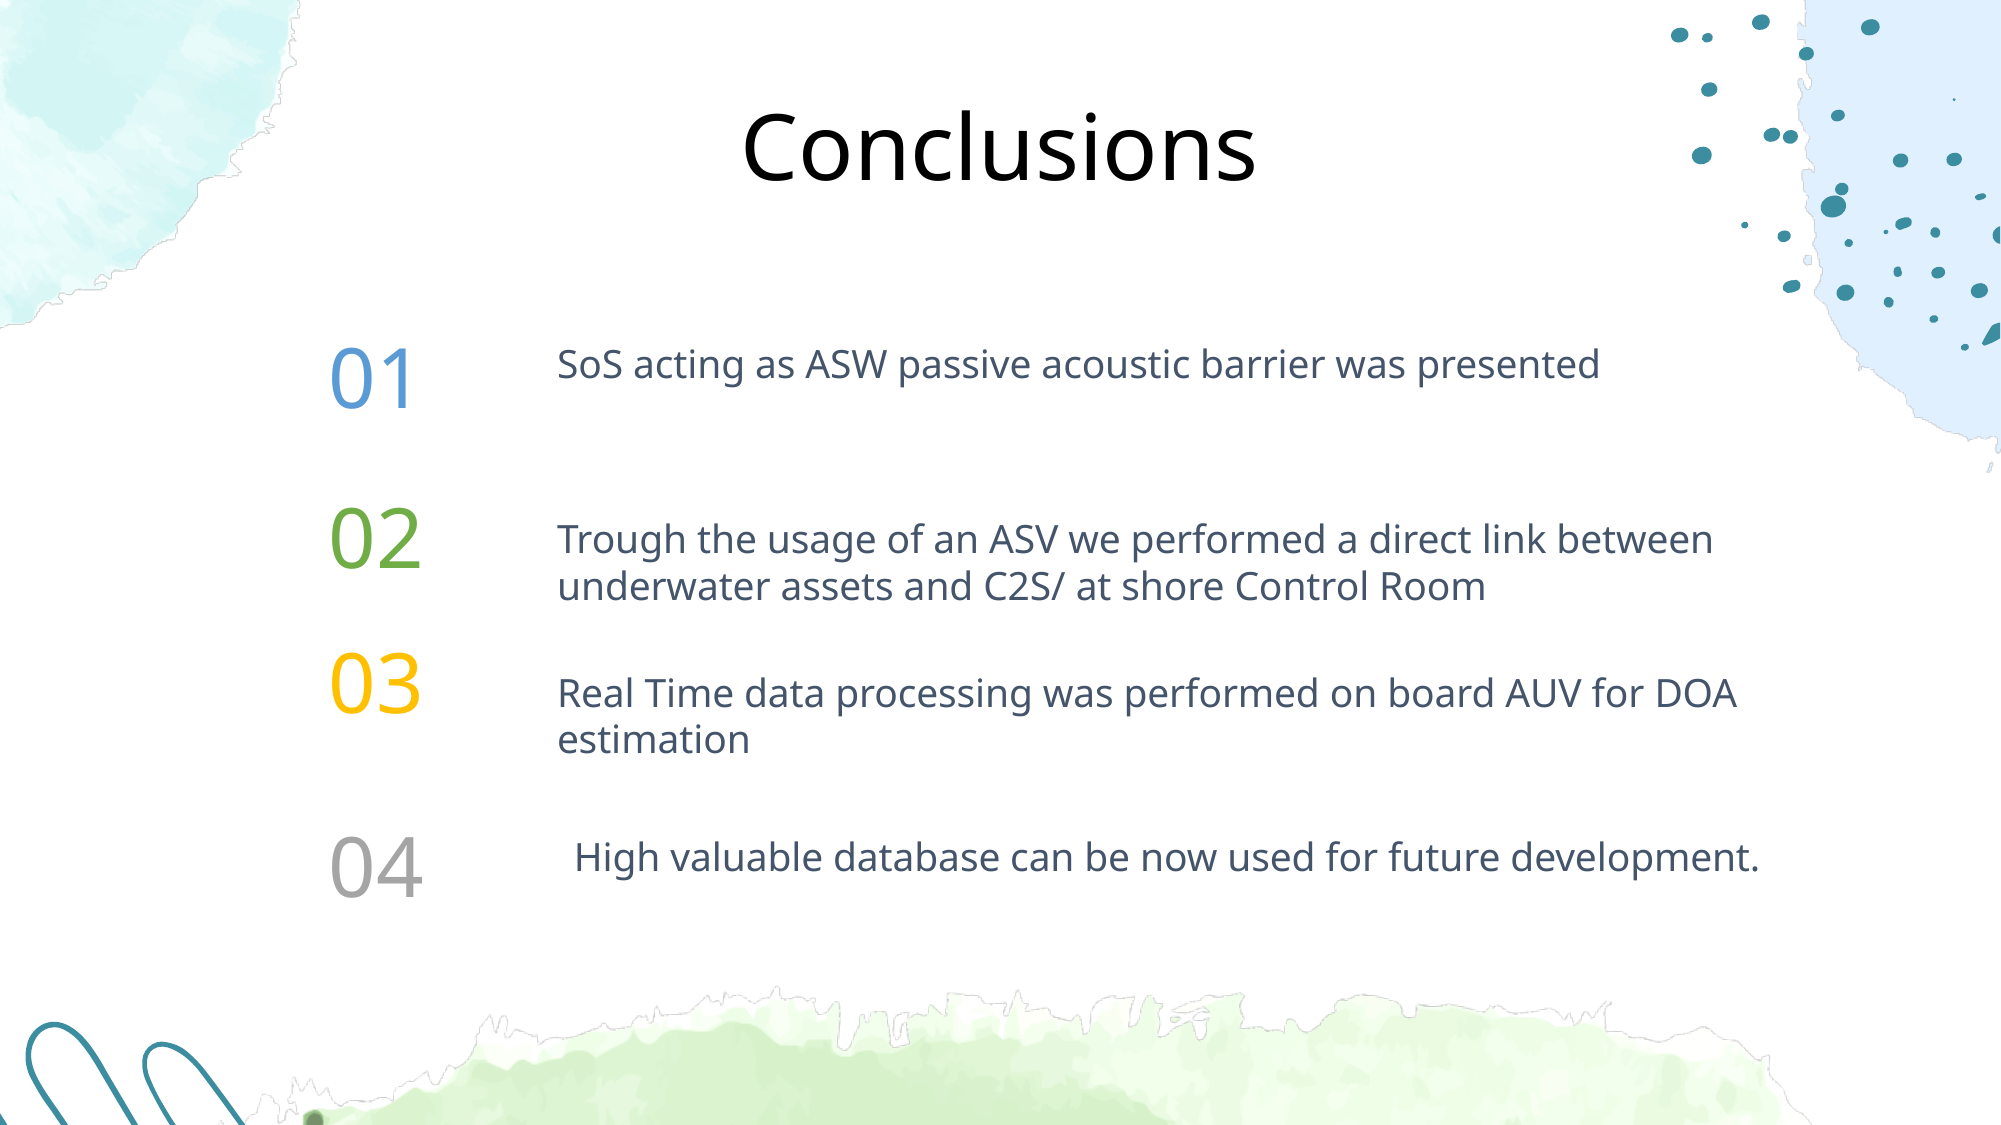

# Conclusions
01
SoS acting as ASW passive acoustic barrier was presented
02
Trough the usage of an ASV we performed a direct link between underwater assets and C2S/ at shore Control Room
03
Real Time data processing was performed on board AUV for DOA estimation
04
High valuable database can be now used for future development.